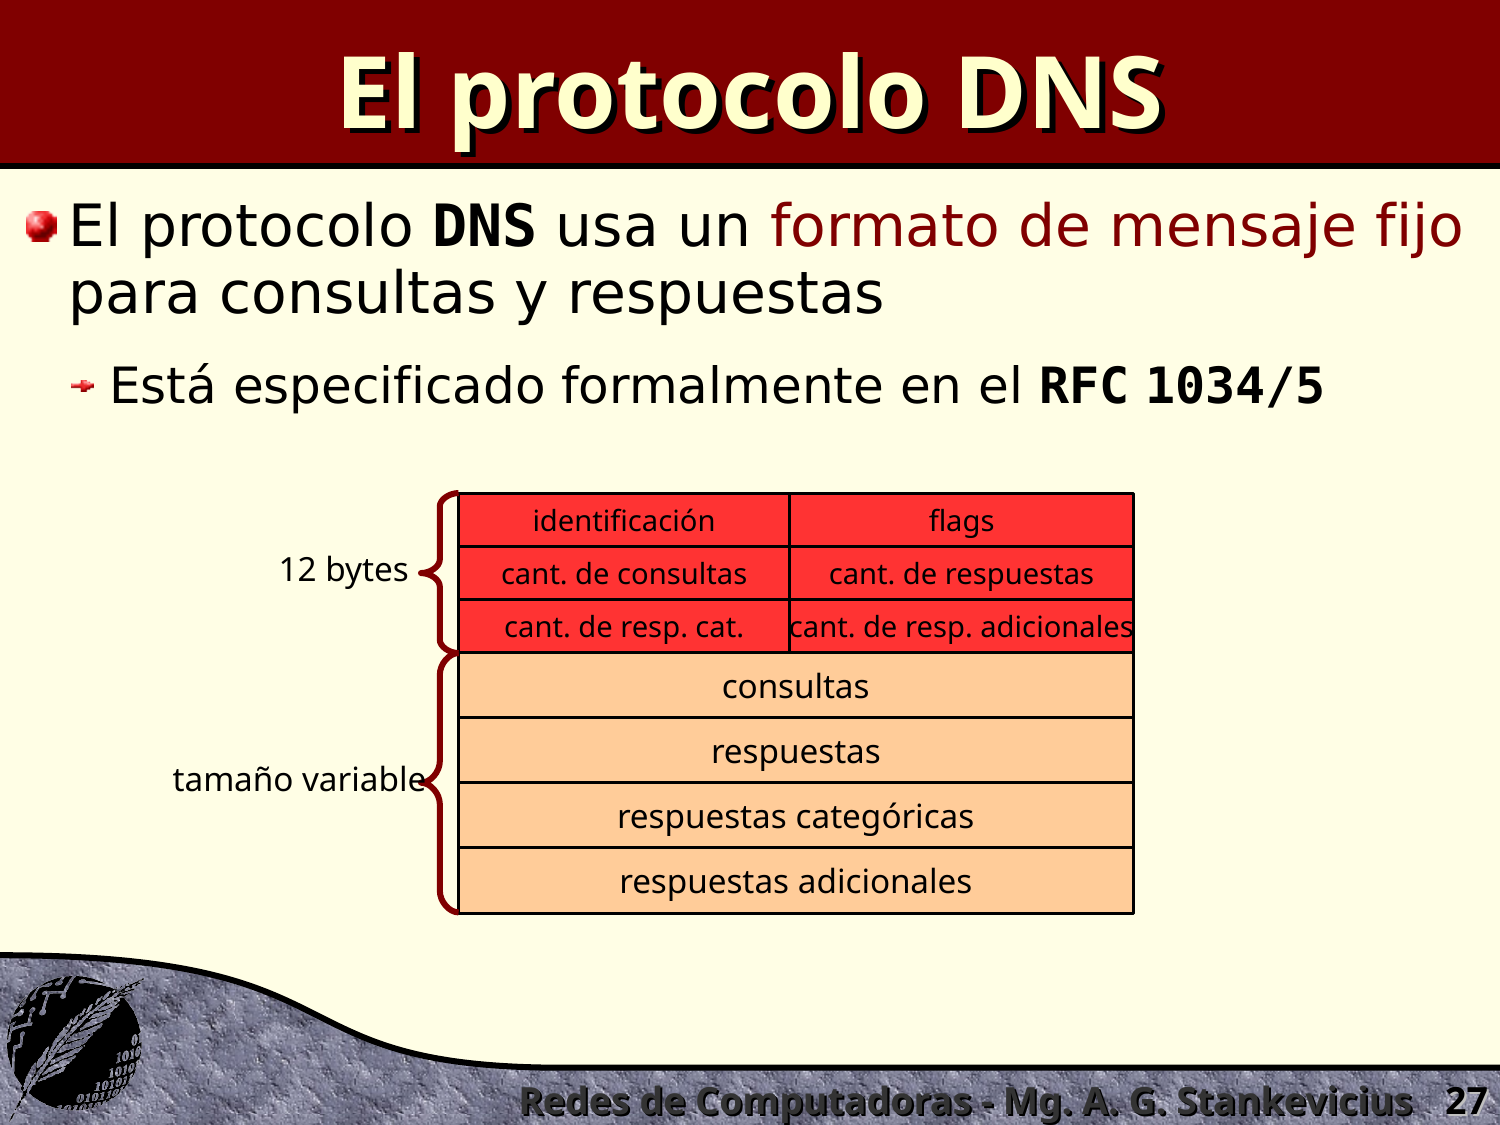

# El protocolo DNS
El protocolo DNS usa un formato de mensaje fijo para consultas y respuestas
Está especificado formalmente en el RFC 1034/5
identificación
flags
12 bytes
cant. de consultas
cant. de respuestas
cant. de resp. cat.
cant. de resp. adicionales
consultas
respuestas
tamaño variable
respuestas categóricas
respuestas adicionales
27